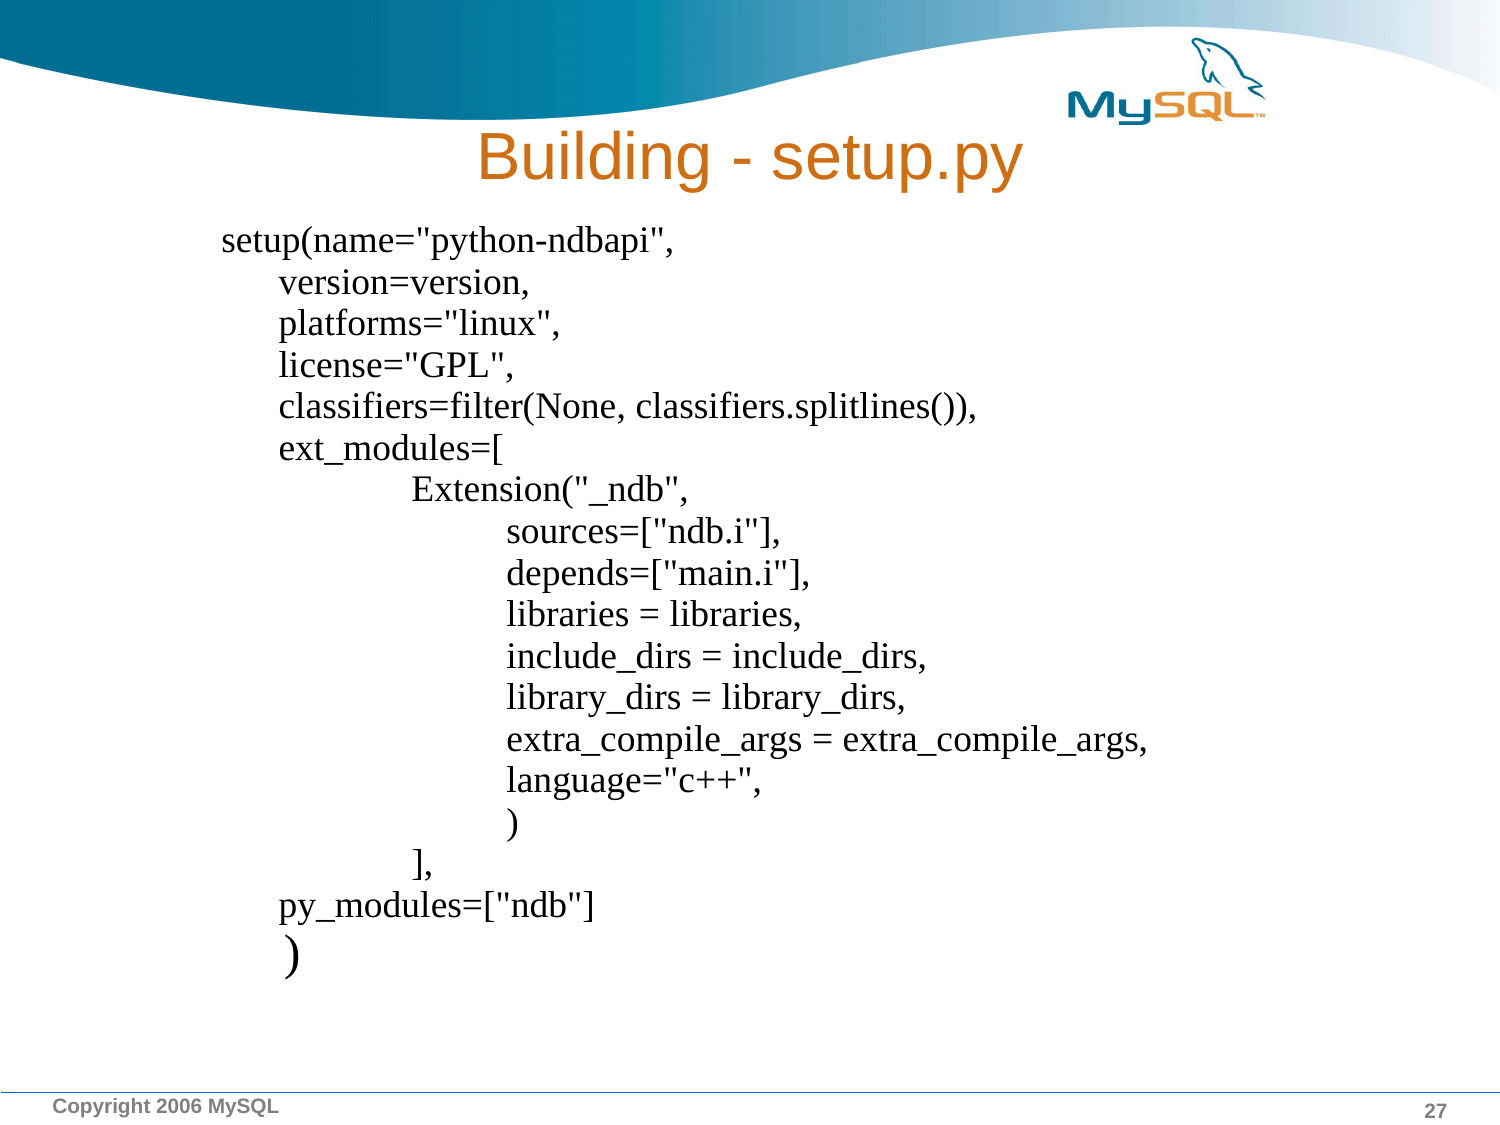

# Building - setup.py
setup(name="python-ndbapi",
 version=version,
 platforms="linux",
 license="GPL",
 classifiers=filter(None, classifiers.splitlines()),
 ext_modules=[
 Extension("_ndb",
 sources=["ndb.i"],
 depends=["main.i"],
 libraries = libraries,
 include_dirs = include_dirs,
 library_dirs = library_dirs,
 extra_compile_args = extra_compile_args,
 language="c++",
 )
 ],
 py_modules=["ndb"]
 )